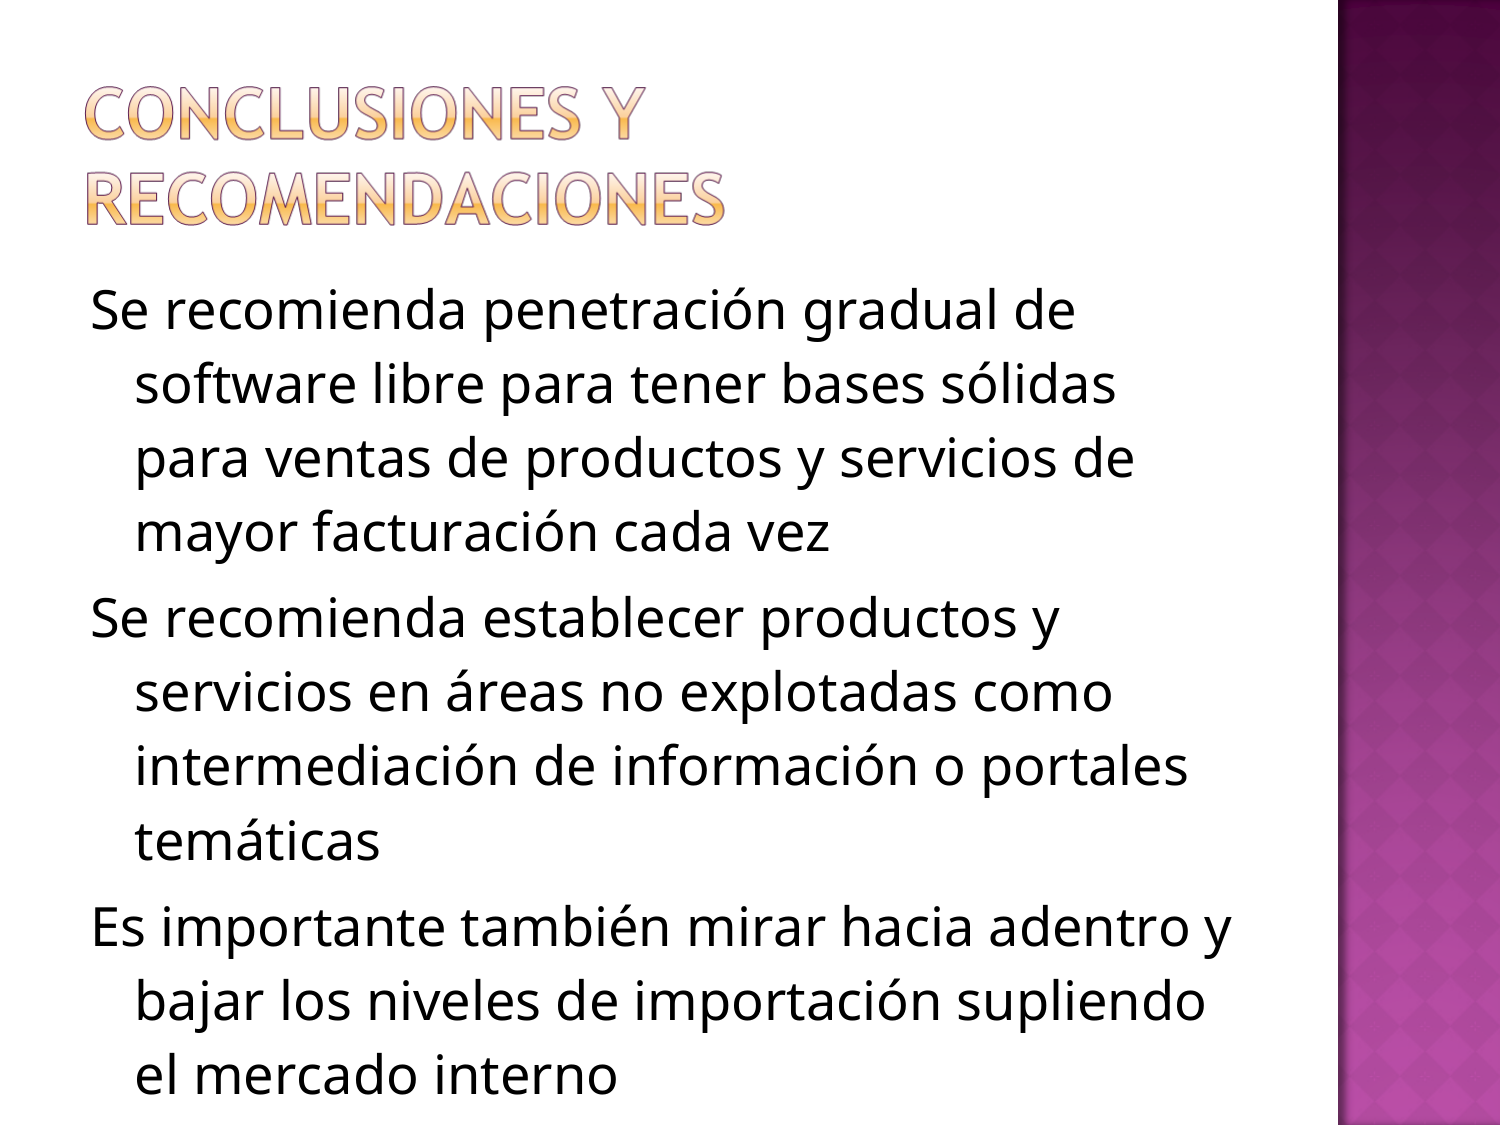

# Se recomienda penetración gradual de software libre para tener bases sólidas para ventas de productos y servicios de mayor facturación cada vez
Se recomienda establecer productos y servicios en áreas no explotadas como intermediación de información o portales temáticas
Es importante también mirar hacia adentro y bajar los niveles de importación supliendo el mercado interno